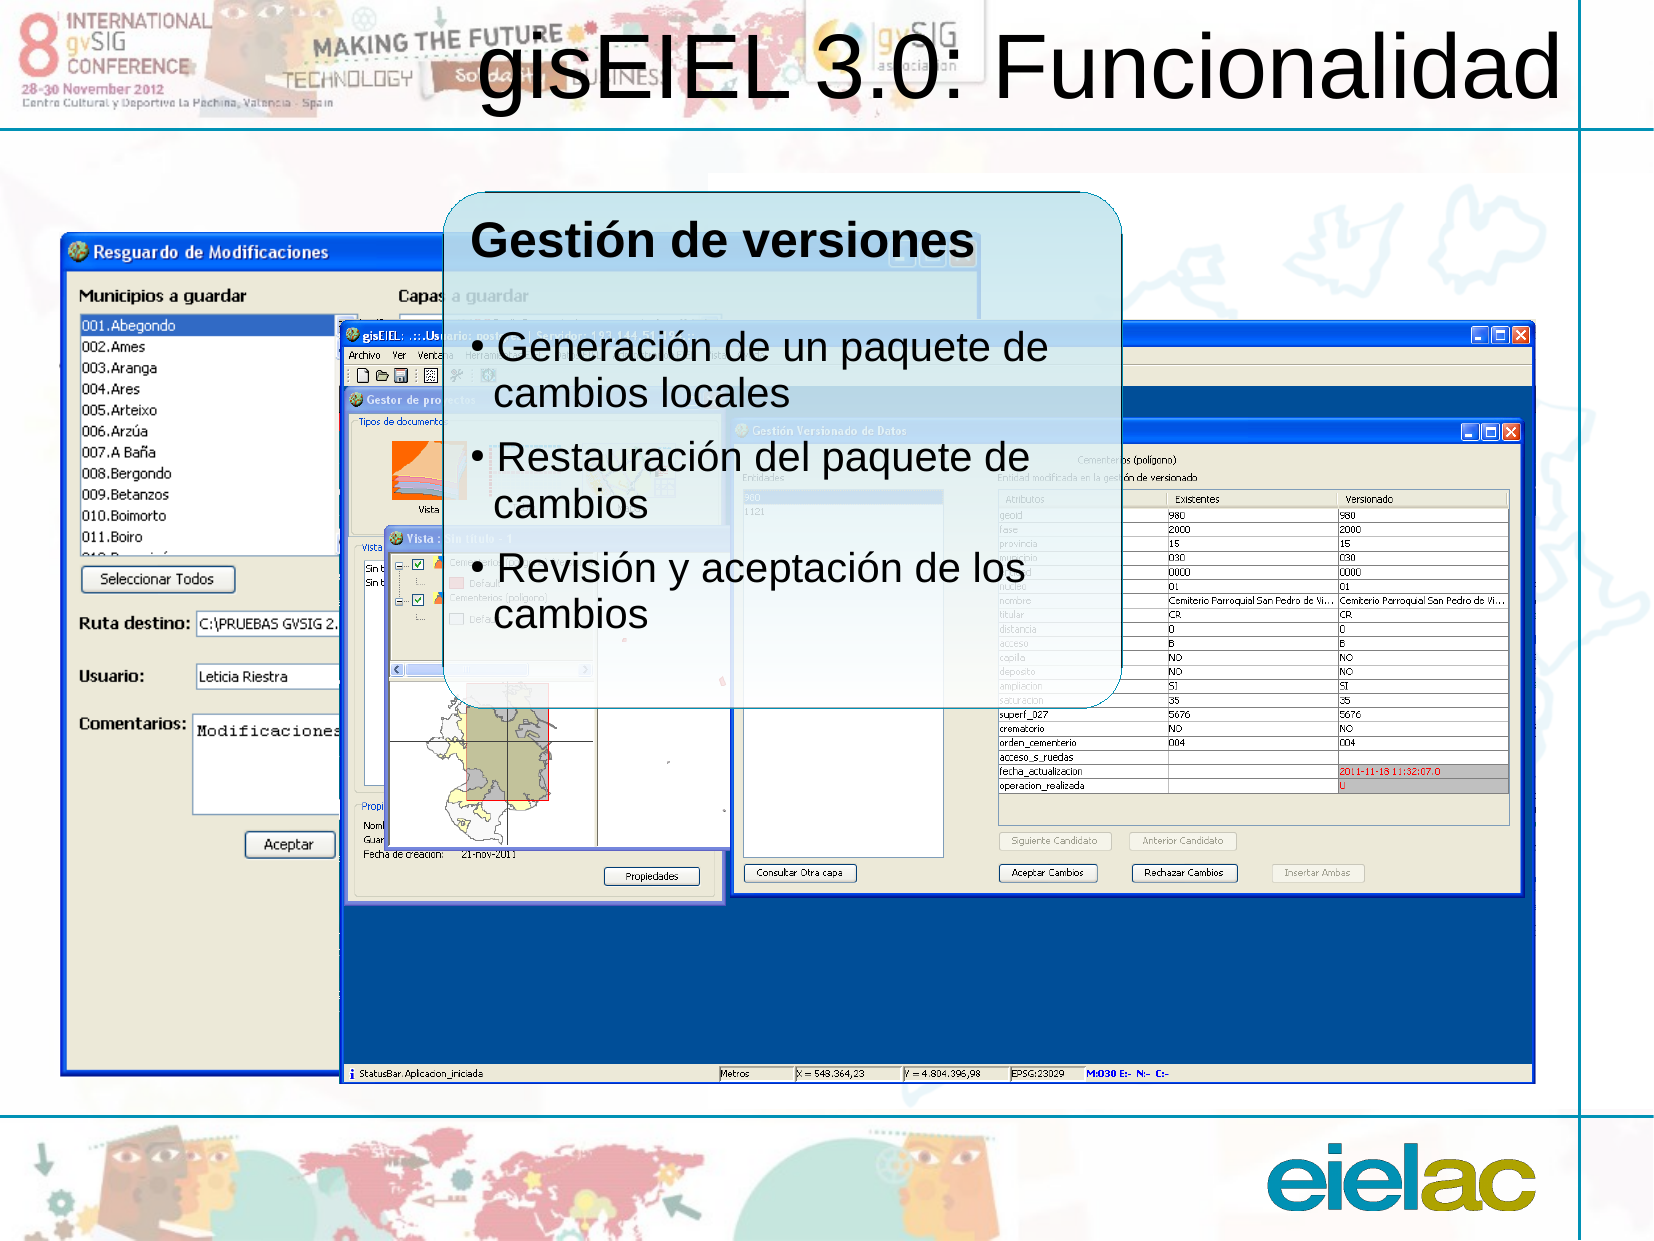

# gisEIEL 3.0: Funcionalidad
Gestión de versiones
 Generación de un paquete de
 cambios locales
 Restauración del paquete de
 cambios
 Revisión y aceptación de los
 cambios